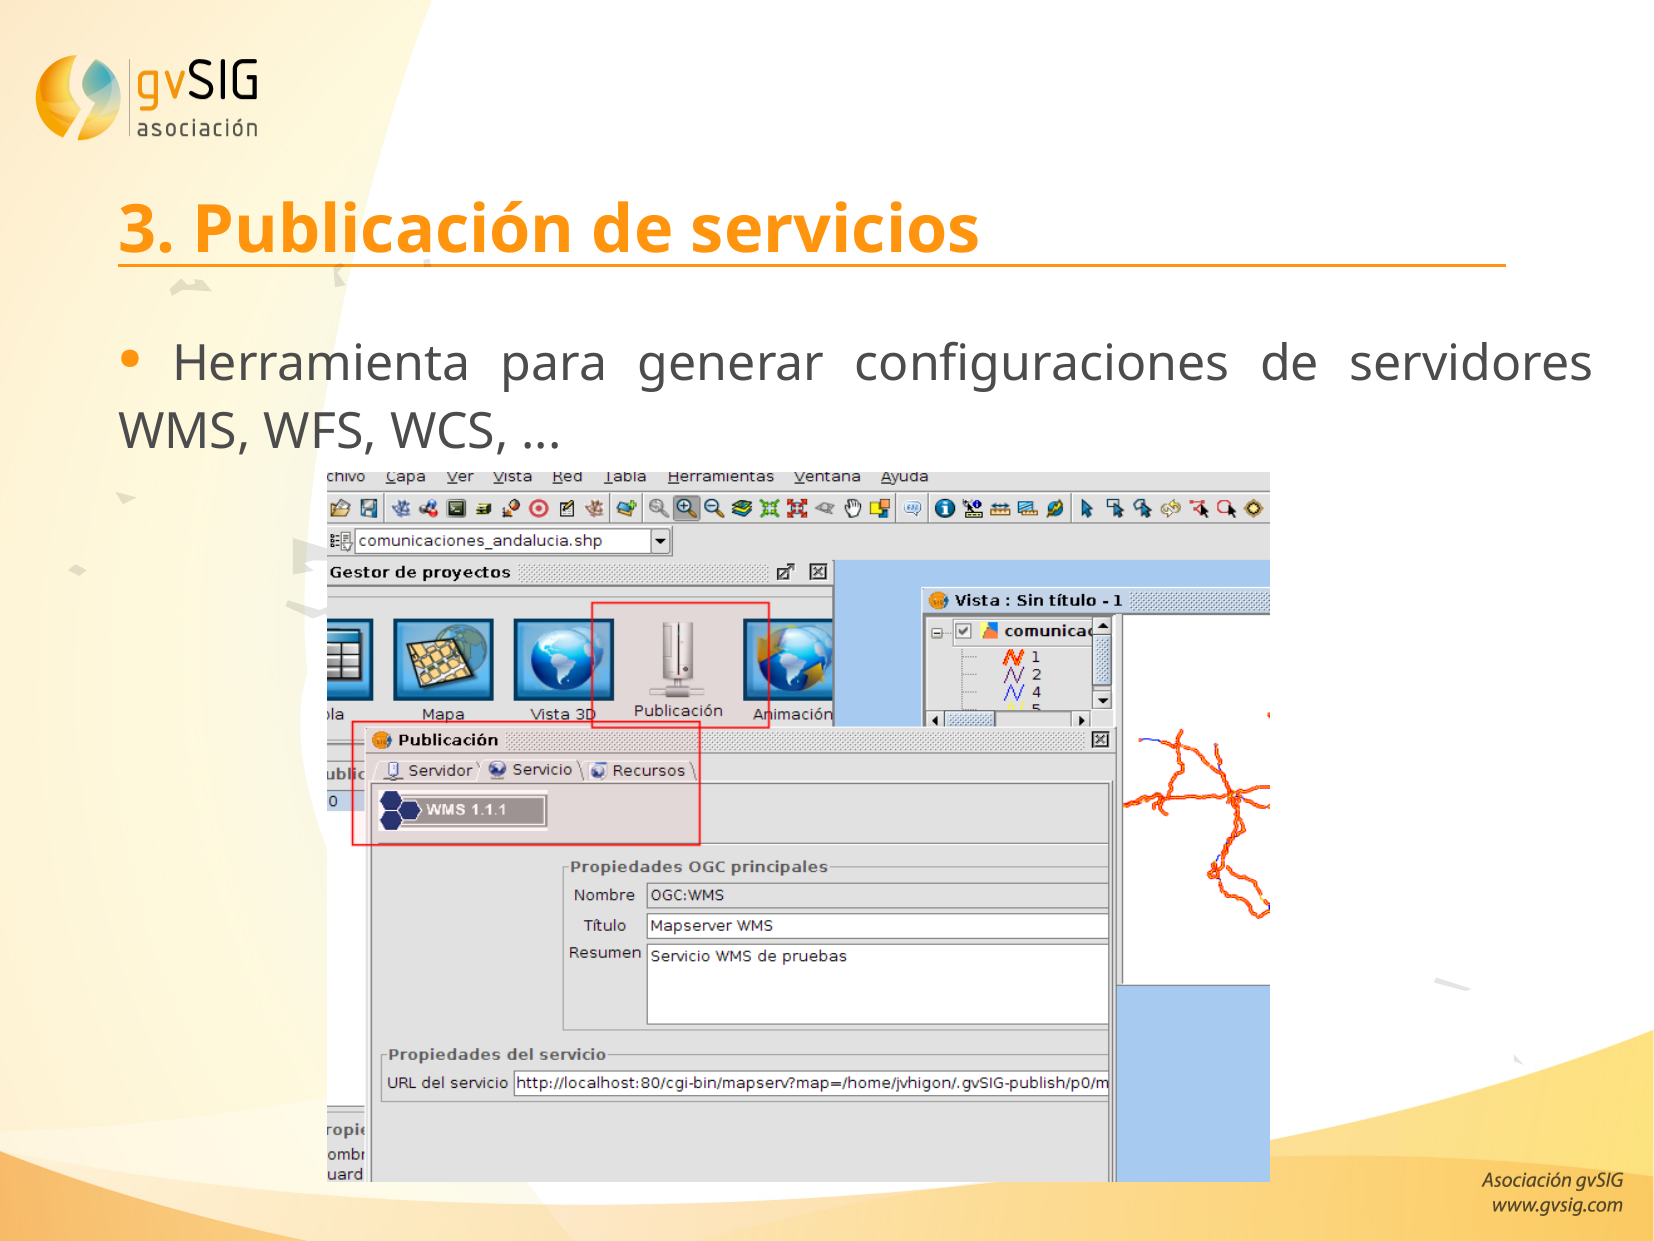

# 3. Publicación de servicios
 Herramienta para generar configuraciones de servidores WMS, WFS, WCS, ...